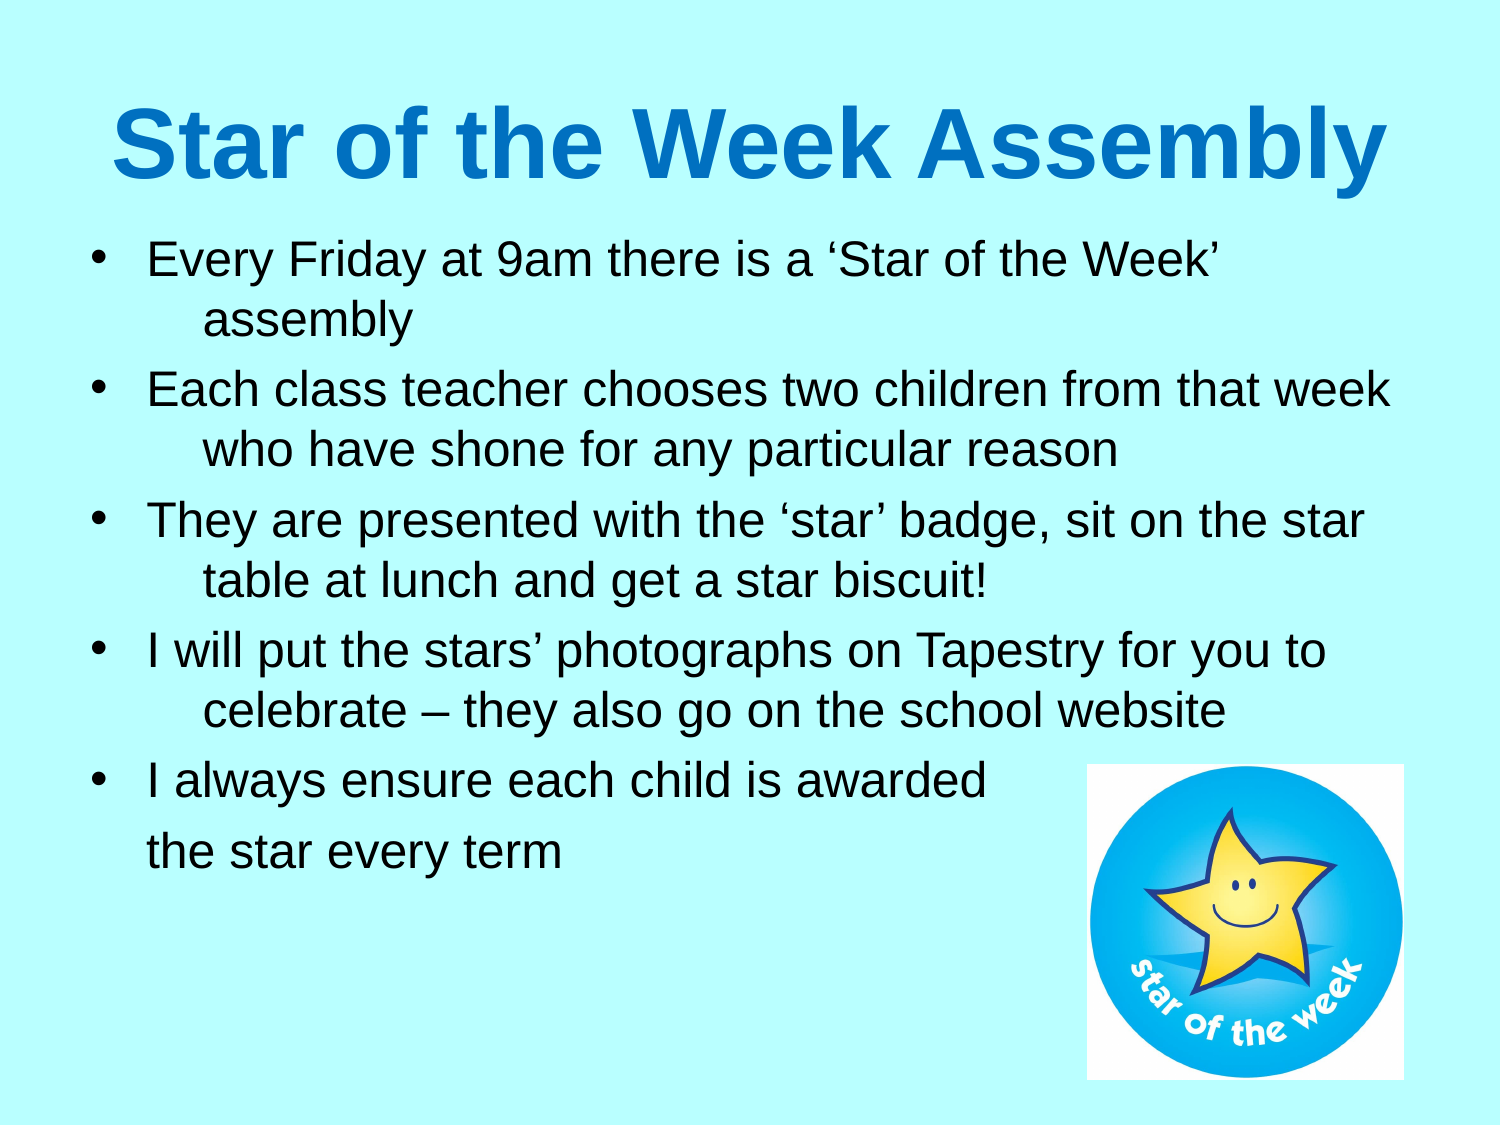

# Star of the Week Assembly
Every Friday at 9am there is a ‘Star of the Week’ assembly
Each class teacher chooses two children from that week who have shone for any particular reason
They are presented with the ‘star’ badge, sit on the star table at lunch and get a star biscuit!
I will put the stars’ photographs on Tapestry for you to celebrate – they also go on the school website
I always ensure each child is awarded
 the star every term